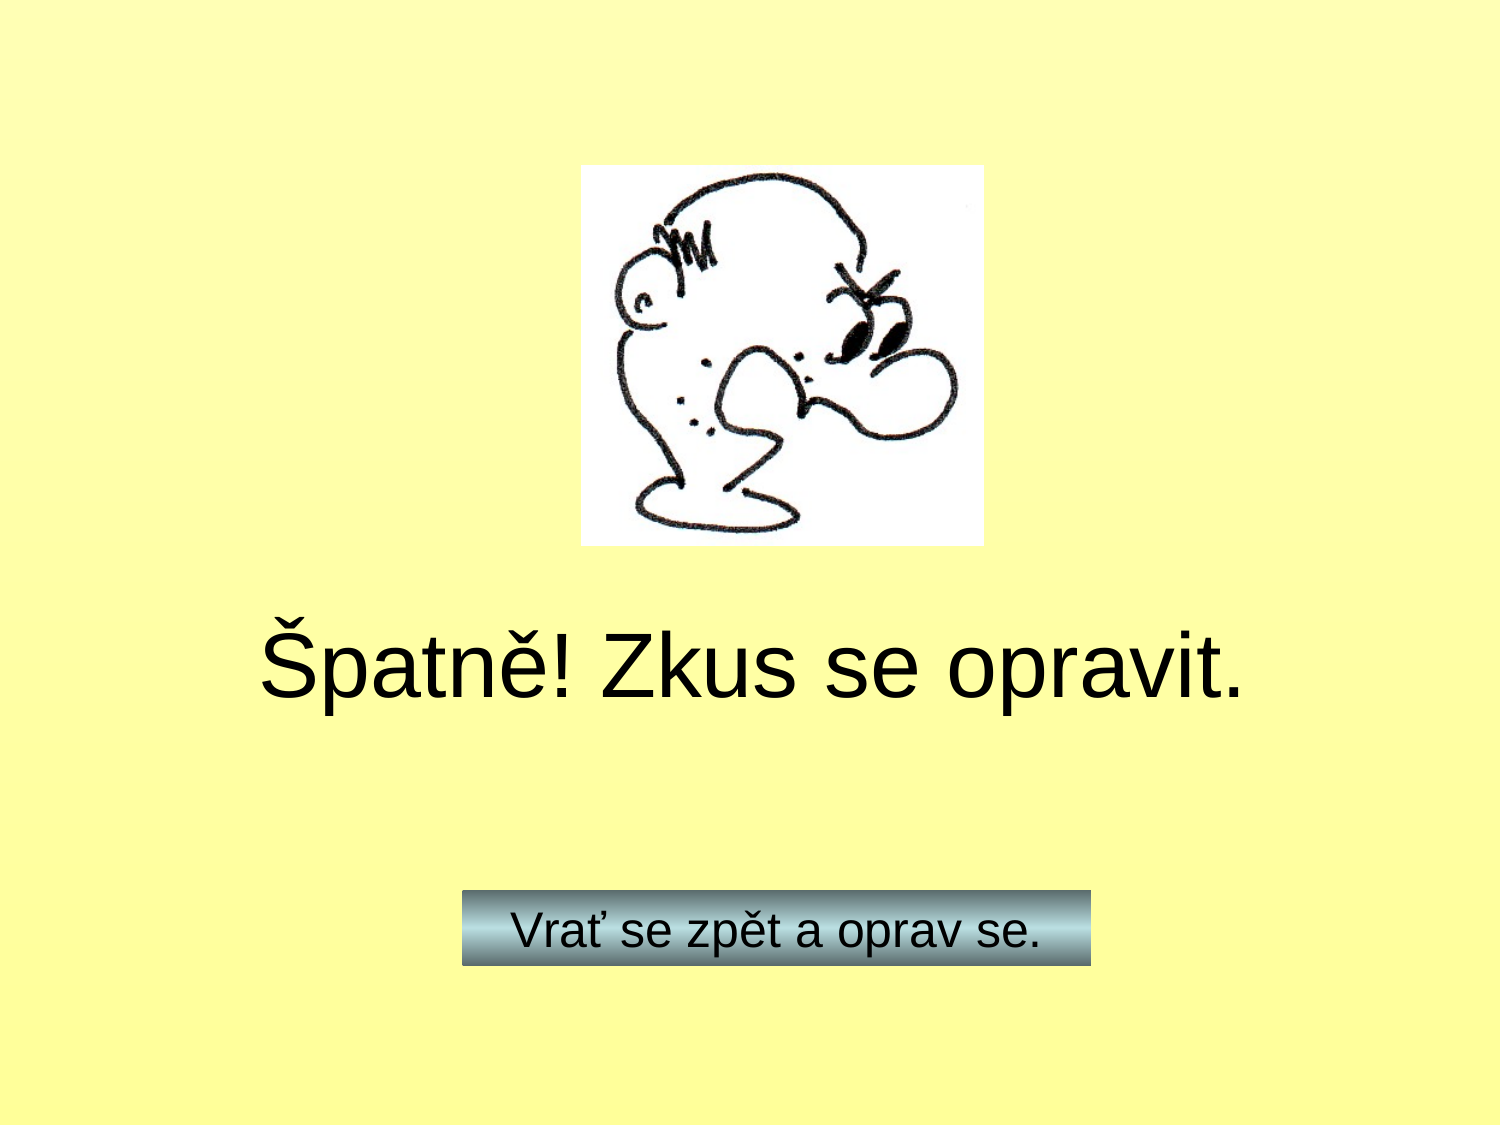

# Špatně! Zkus se opravit.
Vrať se zpět a oprav se.